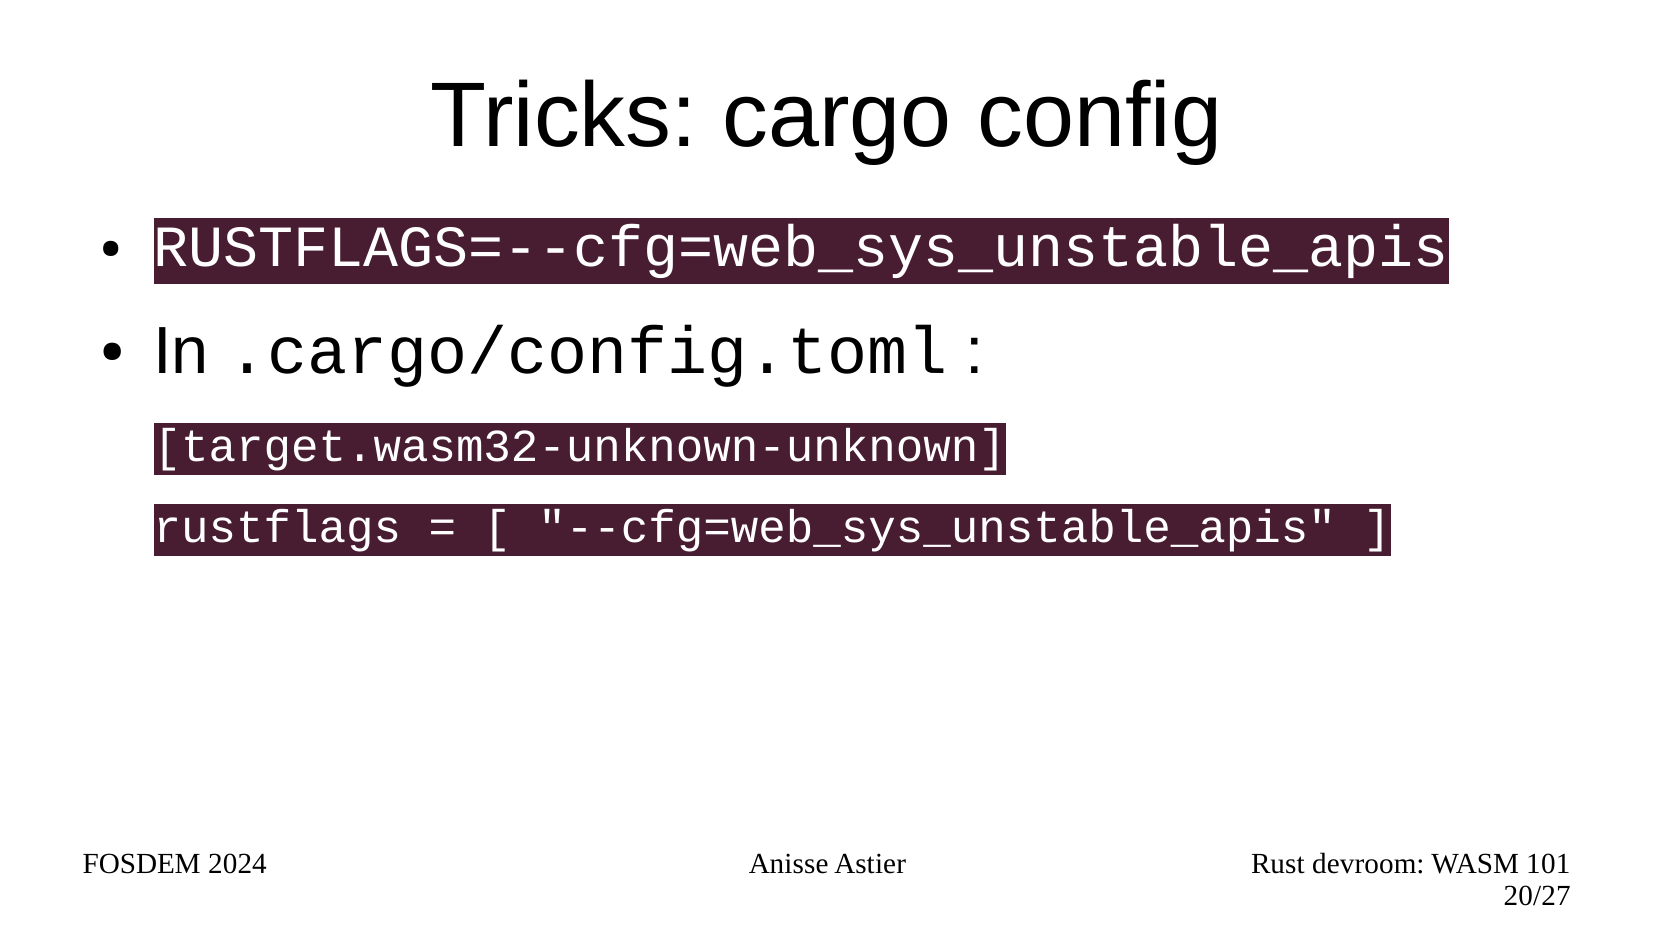

# Tricks: cargo config
RUSTFLAGS=--cfg=web_sys_unstable_apis
In .cargo/config.toml :
[target.wasm32-unknown-unknown]
rustflags = [ "--cfg=web_sys_unstable_apis" ]
20